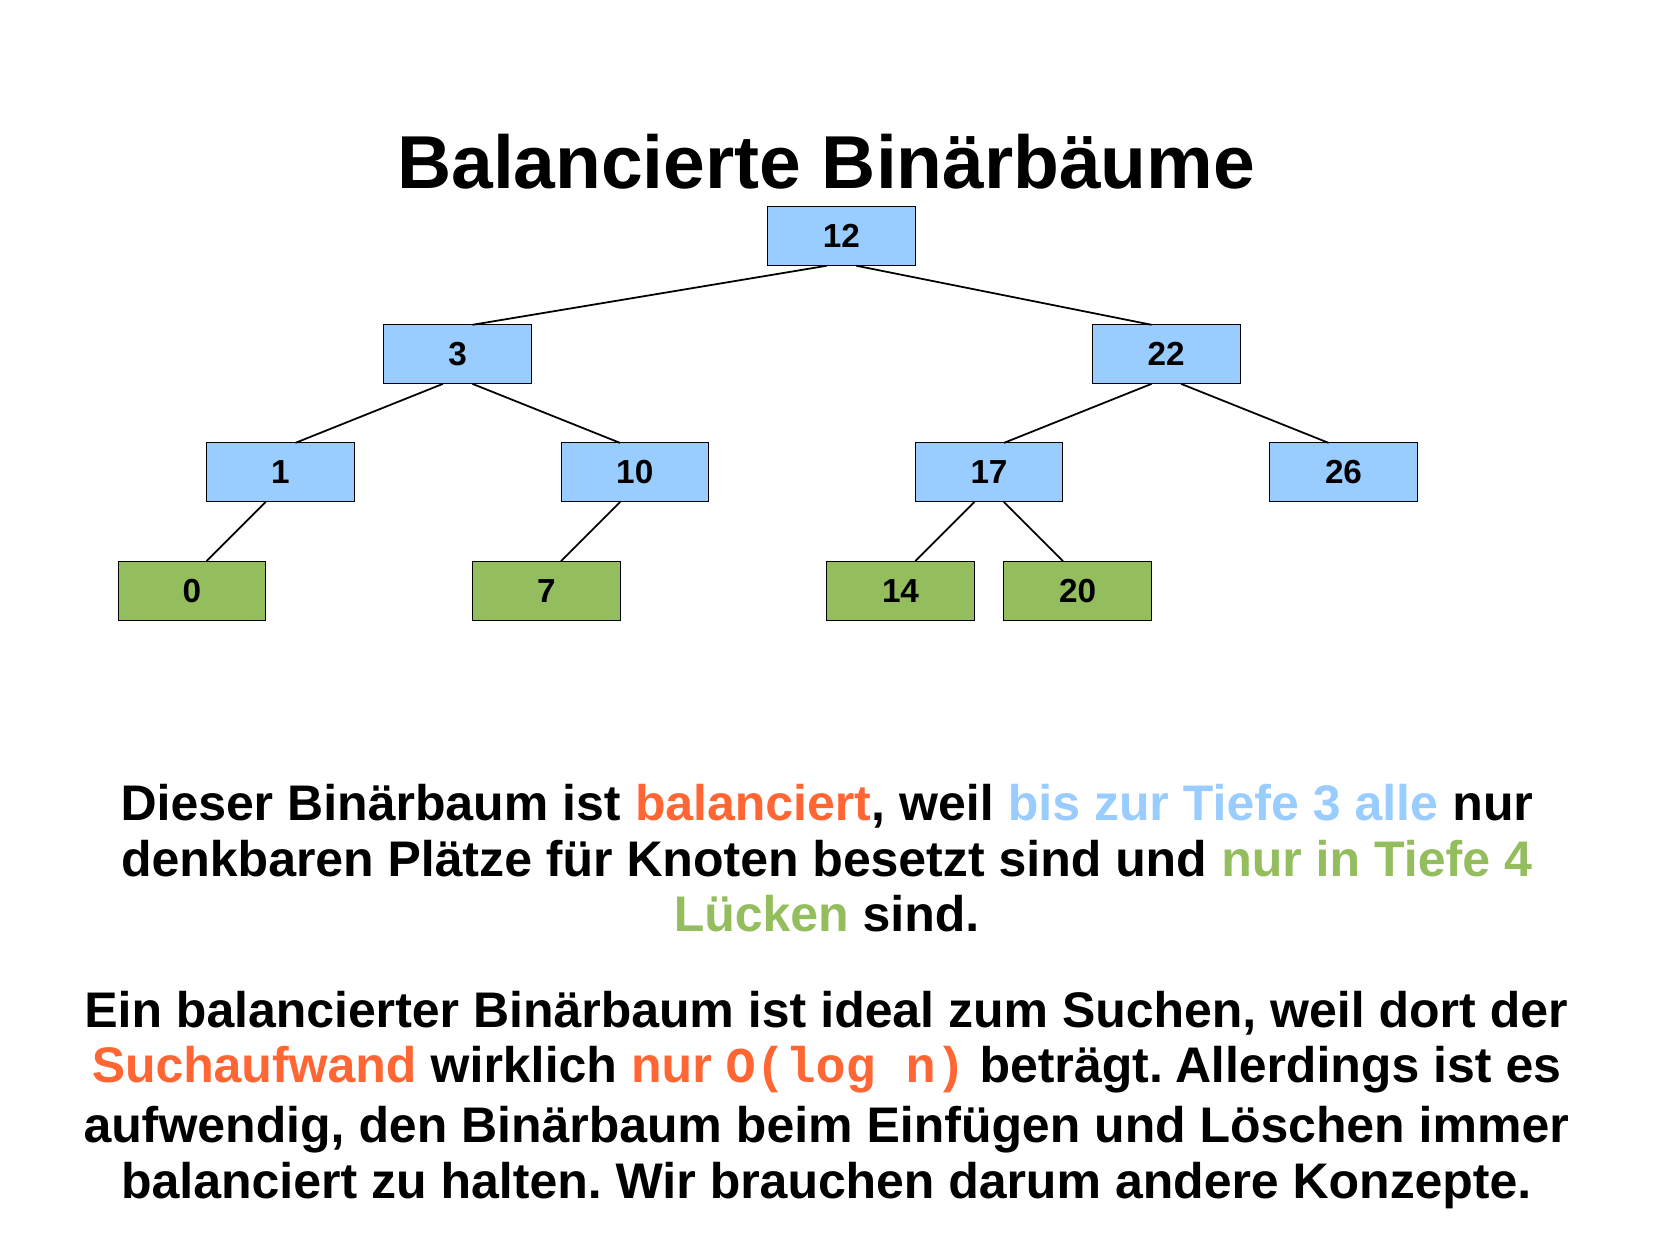

# Balancierte Binärbäume
12
3
22
1
10
17
26
0
7
14
20
Dieser Binärbaum ist balanciert, weil bis zur Tiefe 3 alle nur denkbaren Plätze für Knoten besetzt sind und nur in Tiefe 4 Lücken sind.
Ein balancierter Binärbaum ist ideal zum Suchen, weil dort der Suchaufwand wirklich nur O(log n) beträgt. Allerdings ist es aufwendig, den Binärbaum beim Einfügen und Löschen immer balanciert zu halten. Wir brauchen darum andere Konzepte.